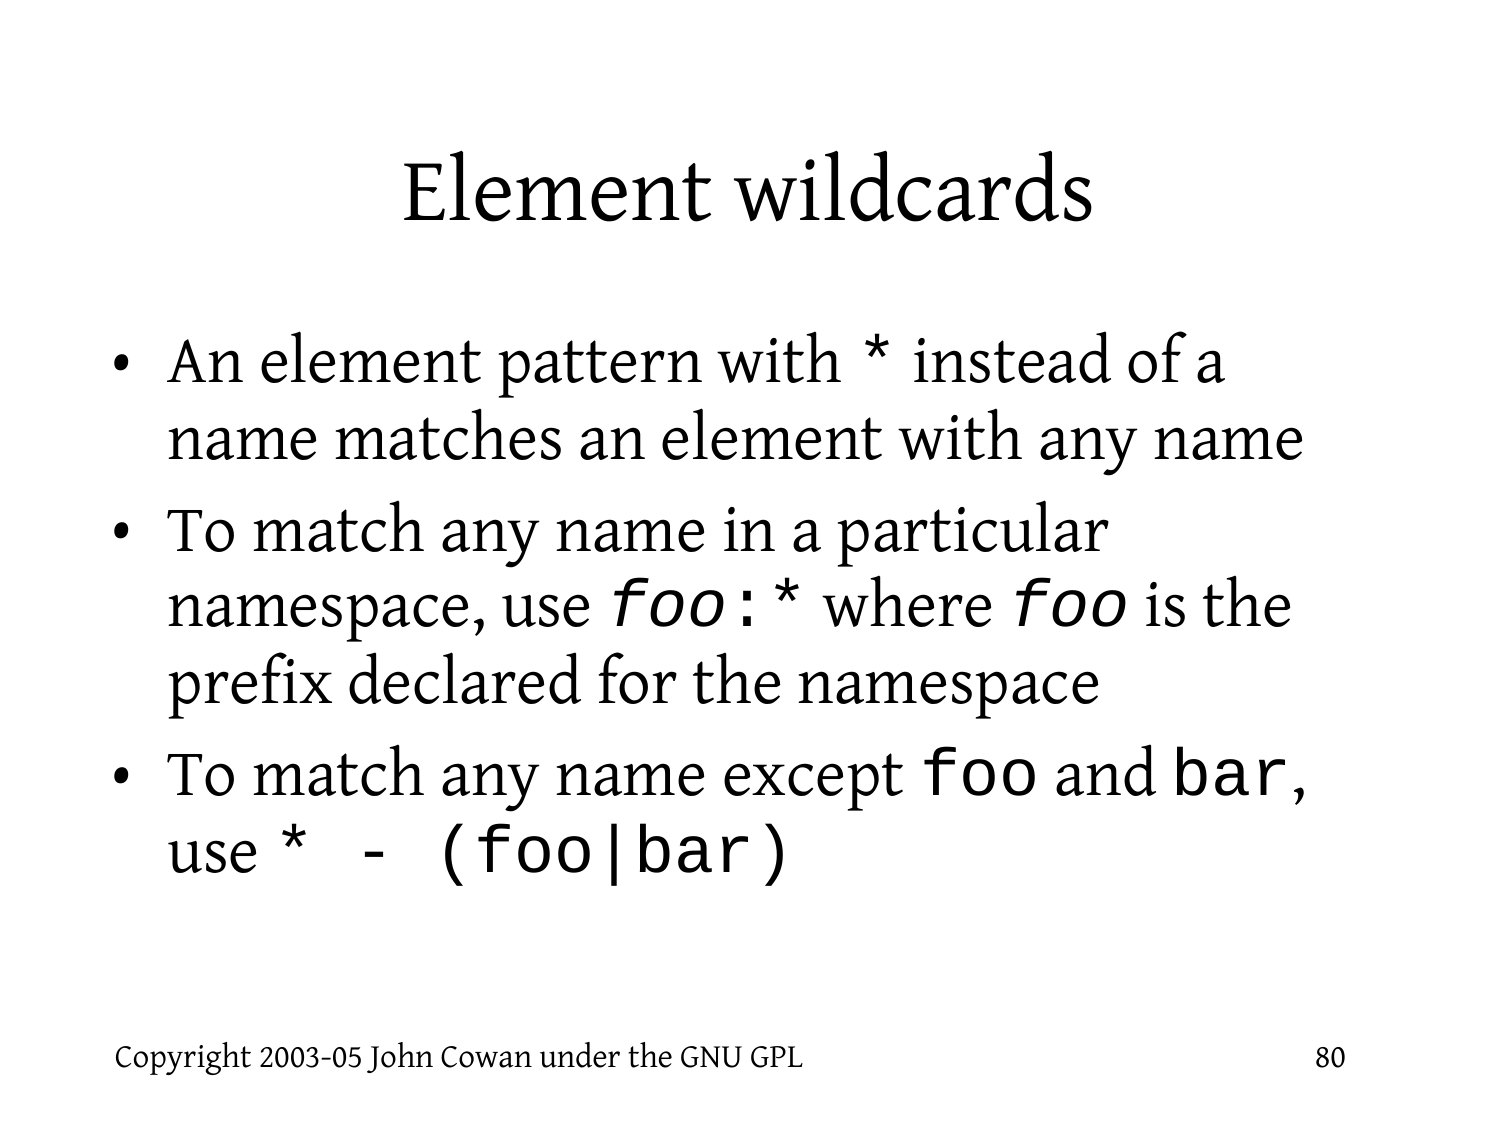

# Element wildcards
An element pattern with * instead of a name matches an element with any name
To match any name in a particular namespace, use foo:* where foo is the prefix declared for the namespace
To match any name except foo and bar, use * - (foo|bar)